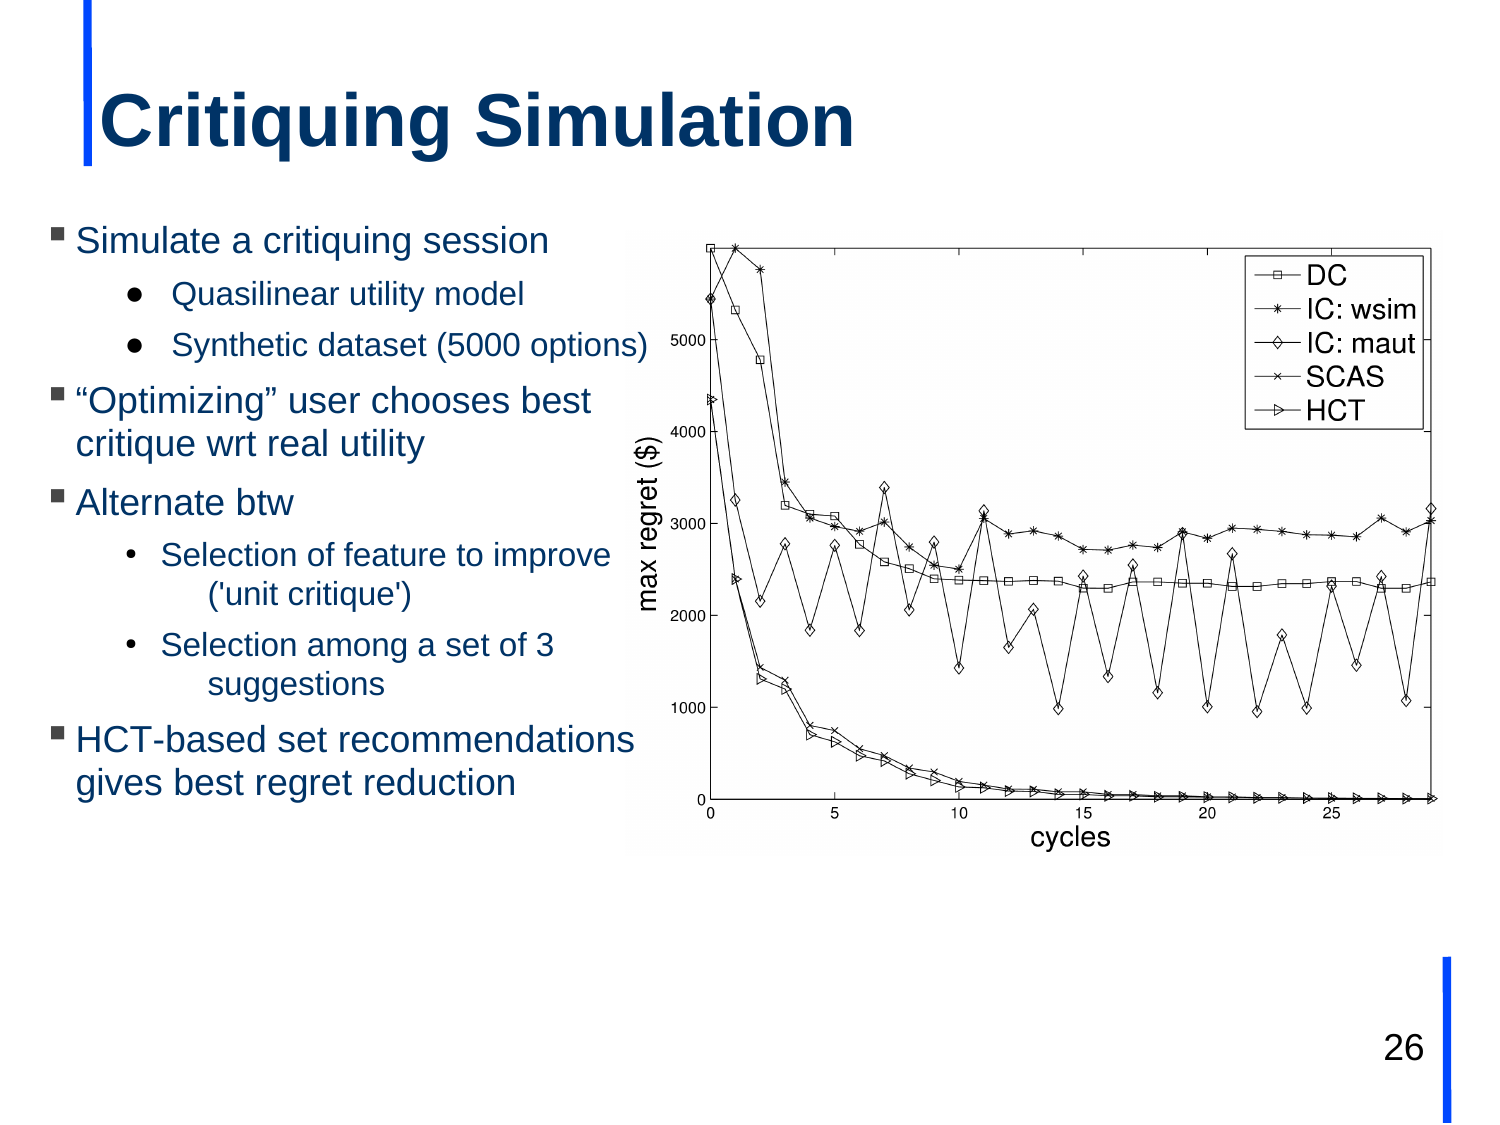

# Critiquing Simulation
Simulate a critiquing session
Quasilinear utility model
Synthetic dataset (5000 options)
“Optimizing” user chooses best critique wrt real utility
Alternate btw
Selection of feature to improve ('unit critique')
Selection among a set of 3 suggestions
HCT-based set recommendations gives best regret reduction
26